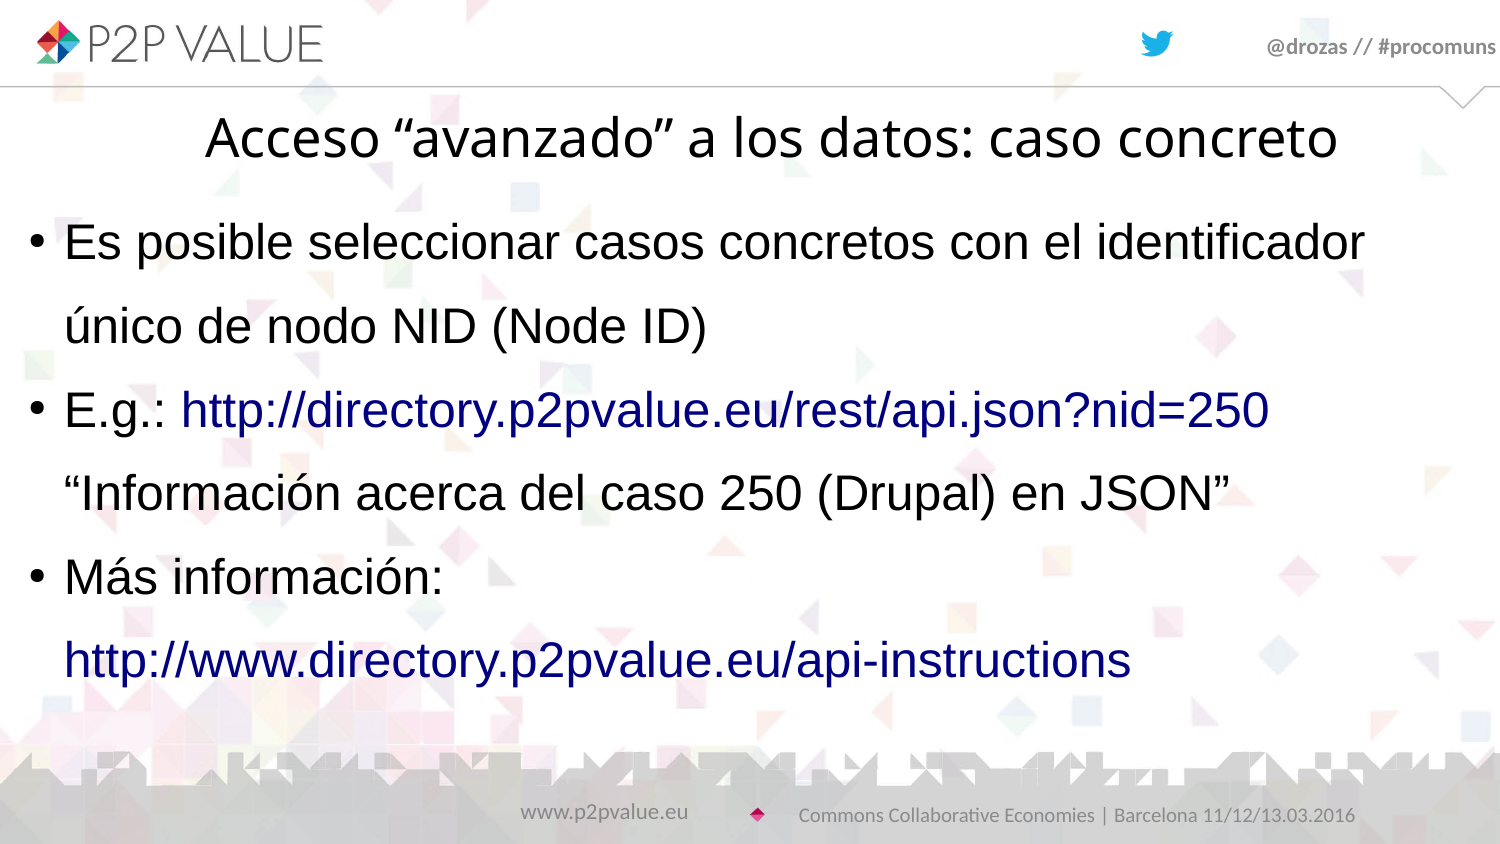

@drozas // #procomuns
# Acceso “avanzado” a los datos: caso concreto
Es posible seleccionar casos concretos con el identificador único de nodo NID (Node ID)
E.g.: http://directory.p2pvalue.eu/rest/api.json?nid=250
“Información acerca del caso 250 (Drupal) en JSON”
Más información: http://www.directory.p2pvalue.eu/api-instructions
www.p2pvalue.eu
Commons Collaborative Economies | Barcelona 11/12/13.03.2016